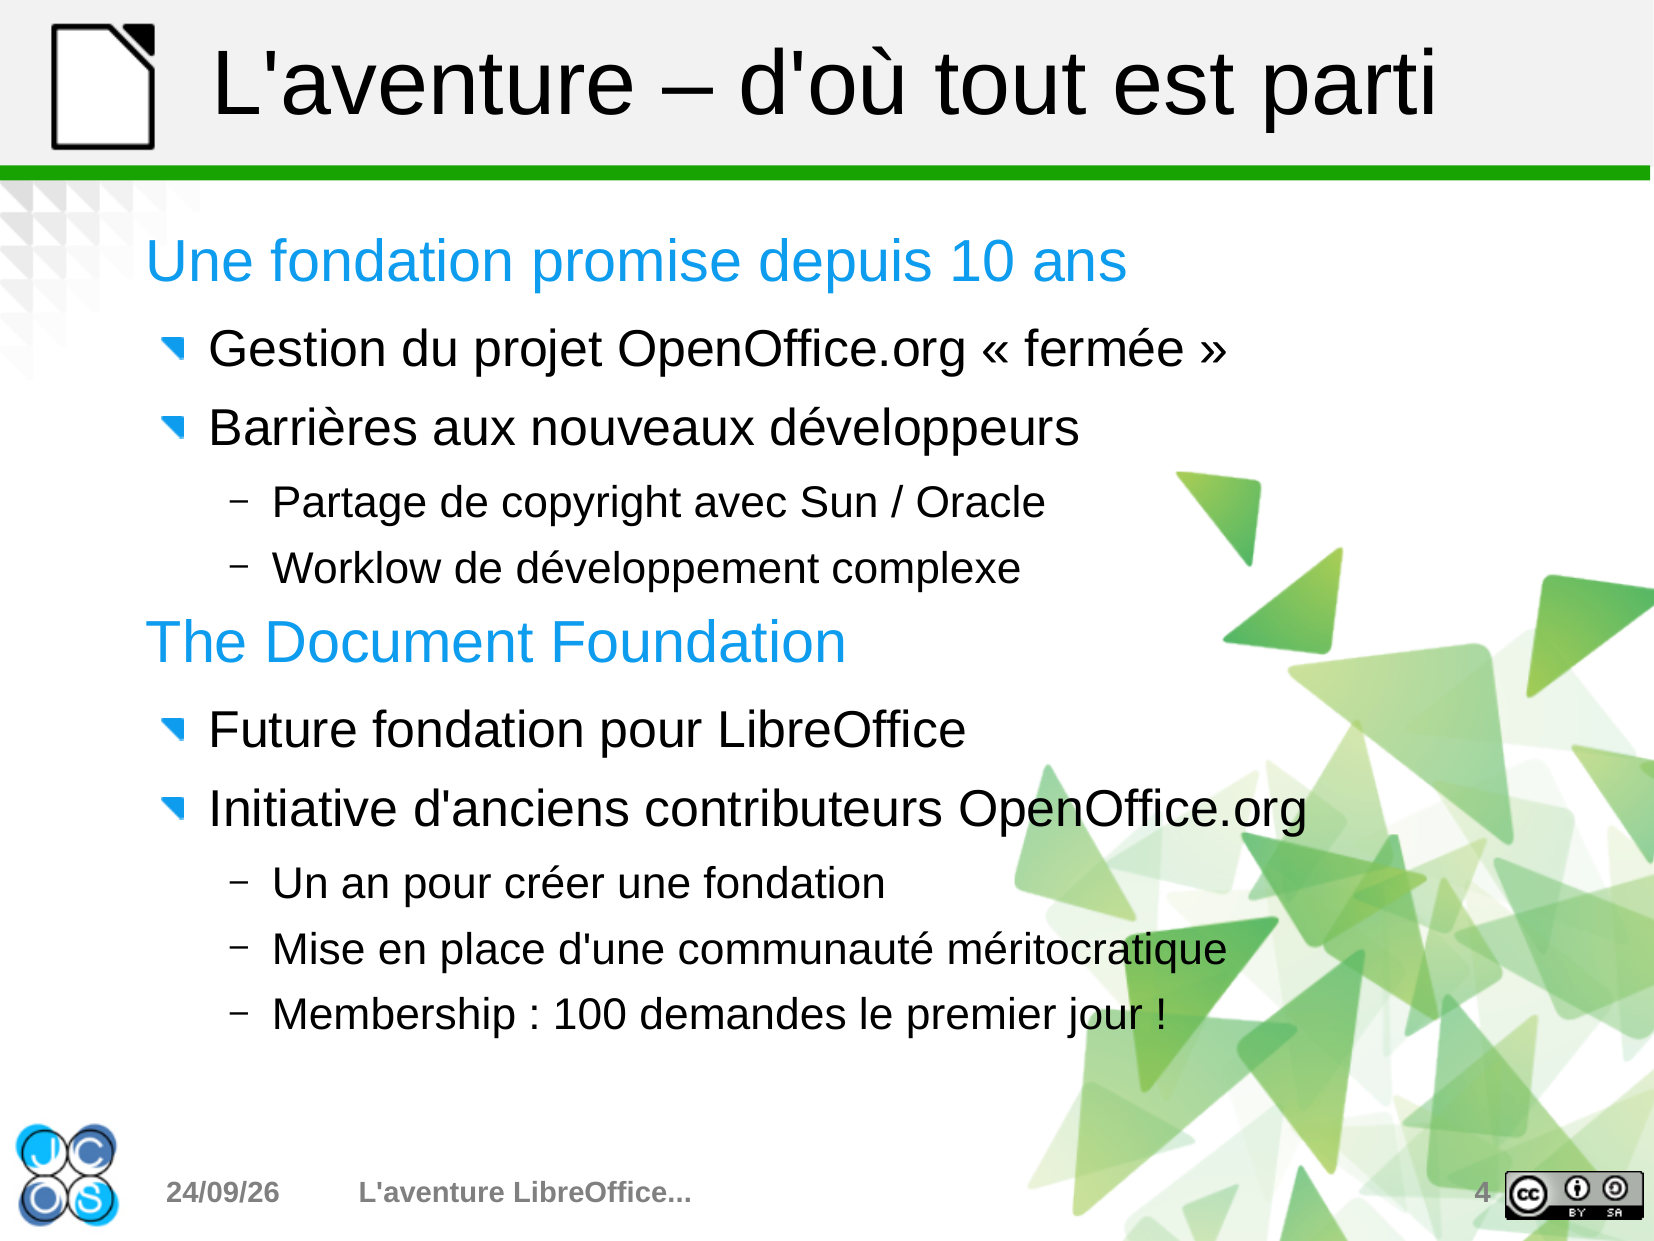

# L'aventure – d'où tout est parti
Une fondation promise depuis 10 ans
Gestion du projet OpenOffice.org « fermée »
Barrières aux nouveaux développeurs
Partage de copyright avec Sun / Oracle
Worklow de développement complexe
The Document Foundation
Future fondation pour LibreOffice
Initiative d'anciens contributeurs OpenOffice.org
Un an pour créer une fondation
Mise en place d'une communauté méritocratique
Membership : 100 demandes le premier jour !
L'aventure LibreOffice...
4